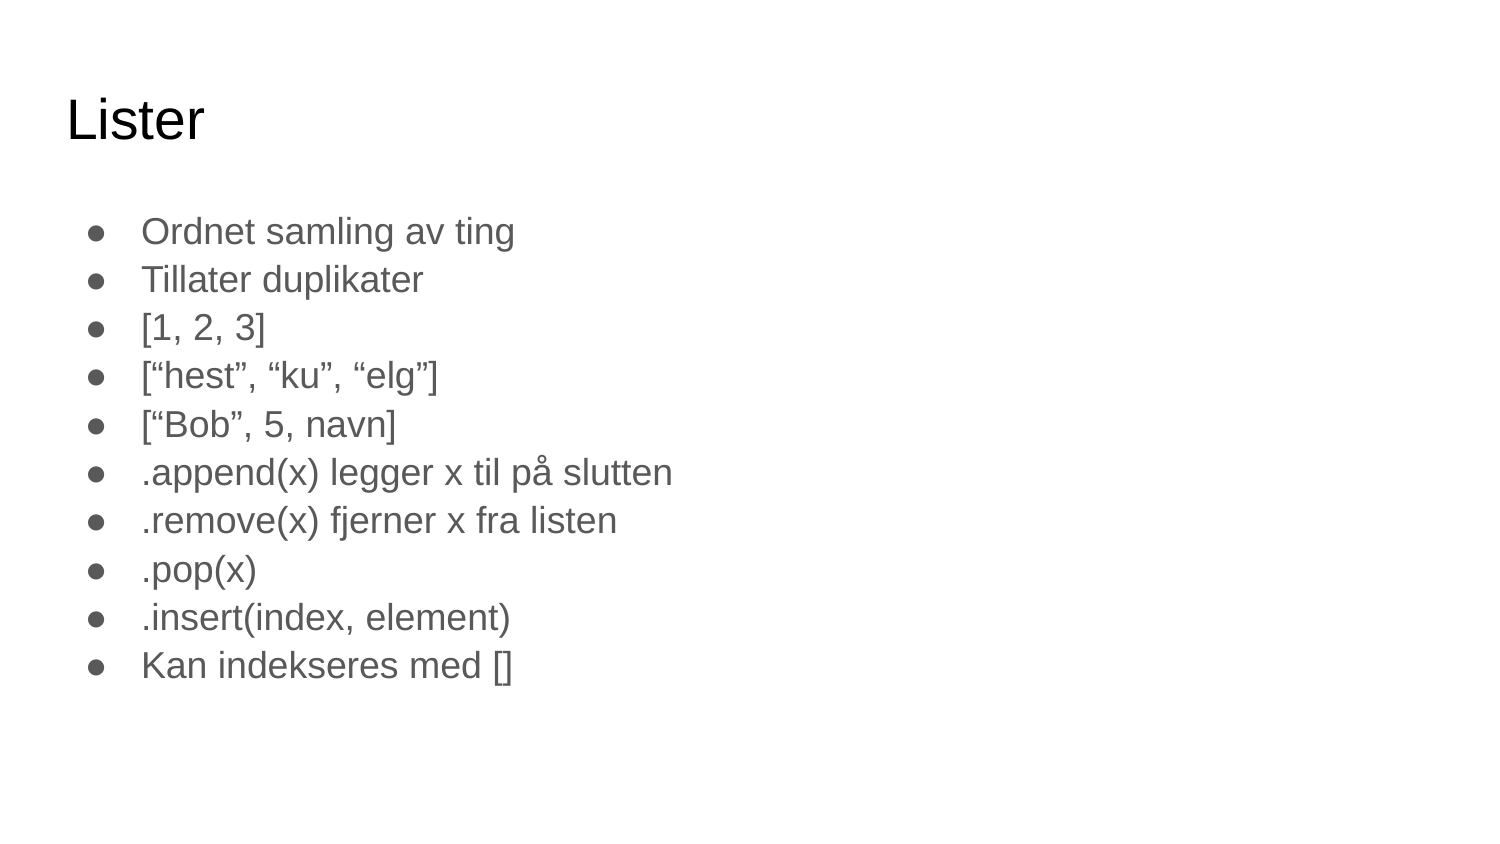

# Lister
Ordnet samling av ting
Tillater duplikater
[1, 2, 3]
[“hest”, “ku”, “elg”]
[“Bob”, 5, navn]
.append(x) legger x til på slutten
.remove(x) fjerner x fra listen
.pop(x)
.insert(index, element)
Kan indekseres med []